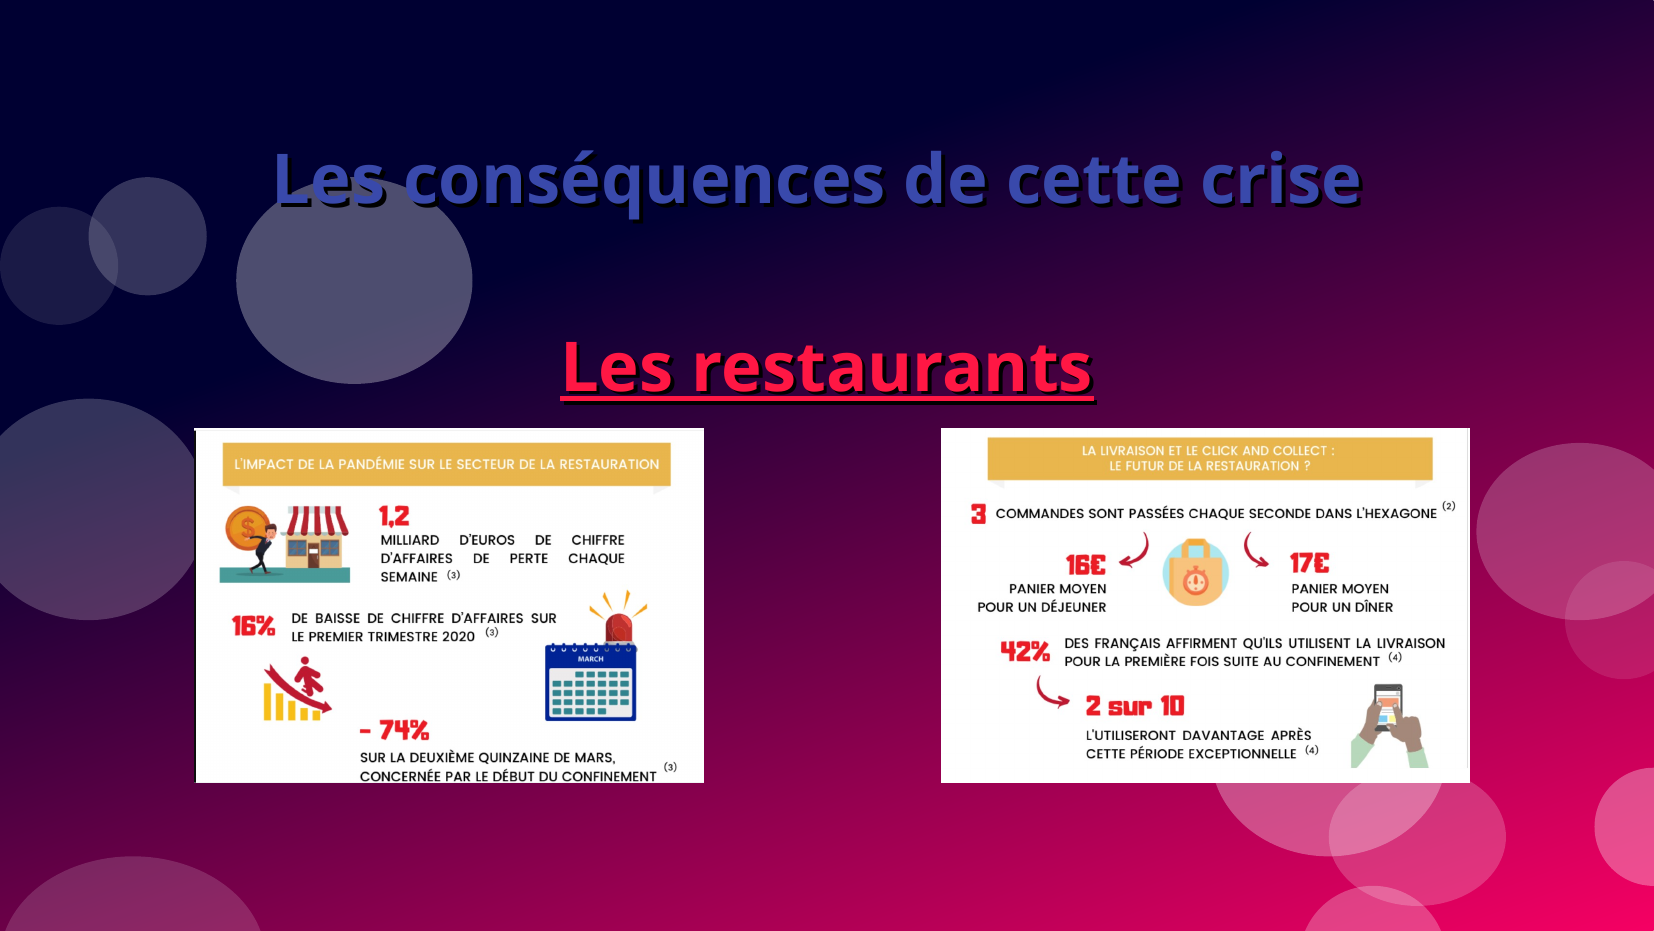

# Les conséquences de cette crise Les restaurants